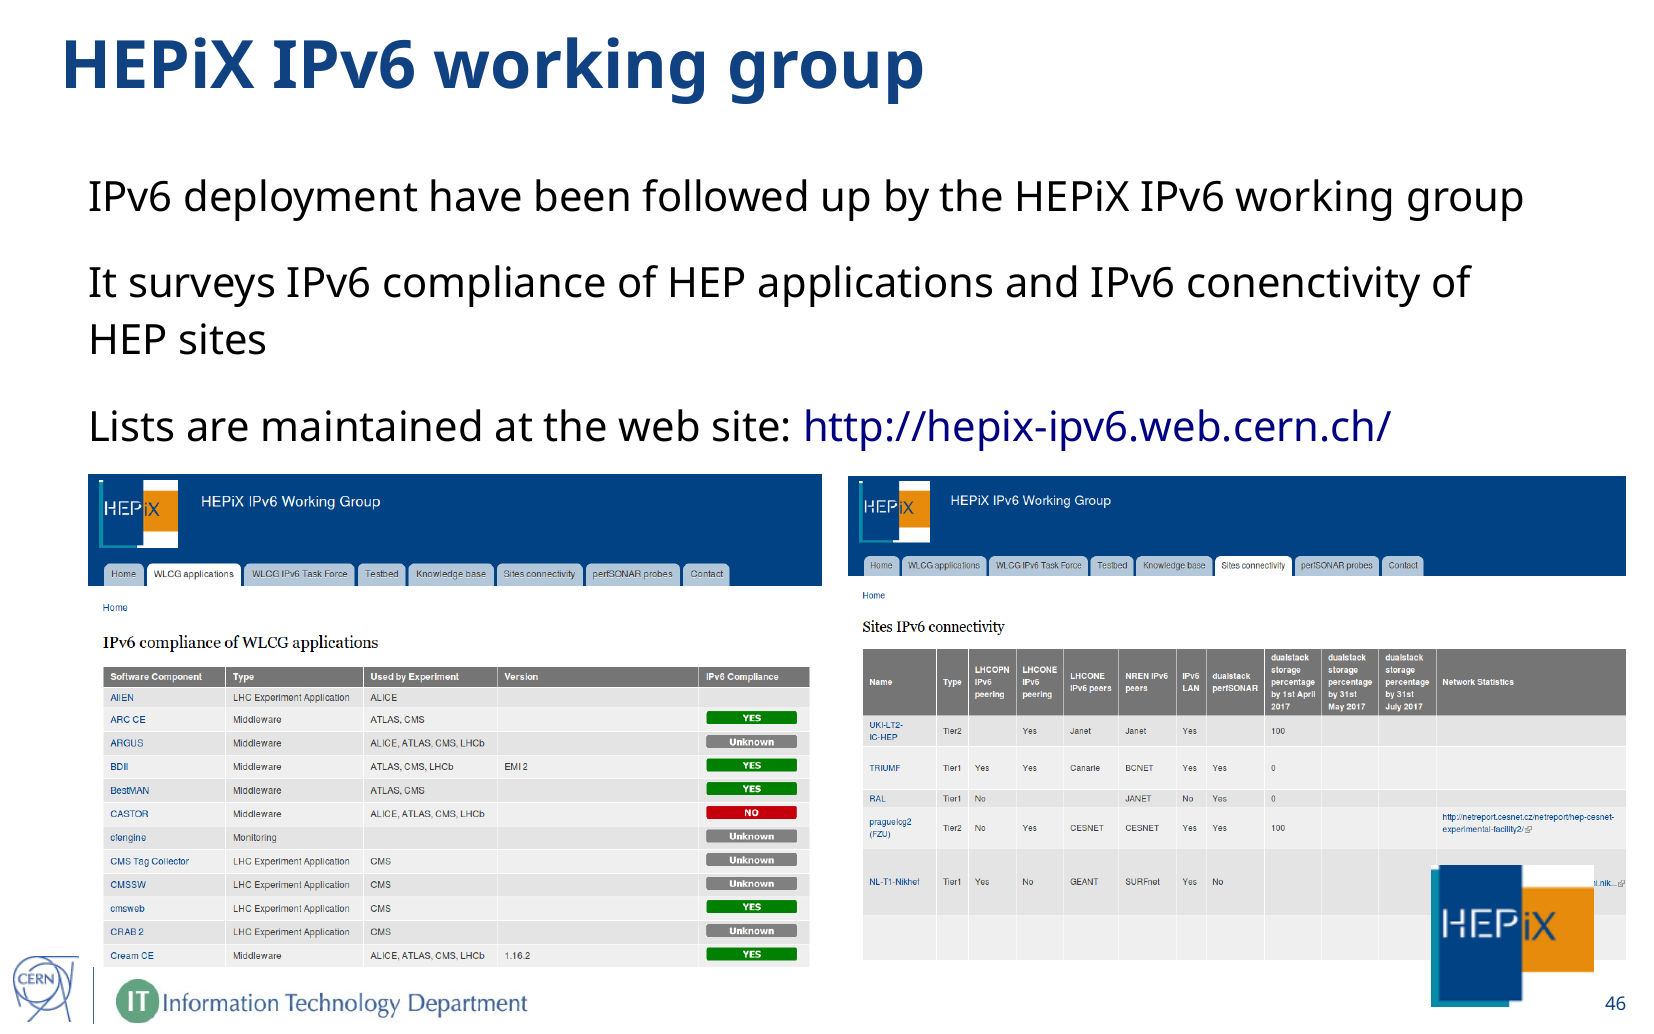

# HEPiX IPv6 working group
IPv6 deployment have been followed up by the HEPiX IPv6 working group
It surveys IPv6 compliance of HEP applications and IPv6 conenctivity of HEP sites
Lists are maintained at the web site: http://hepix-ipv6.web.cern.ch/